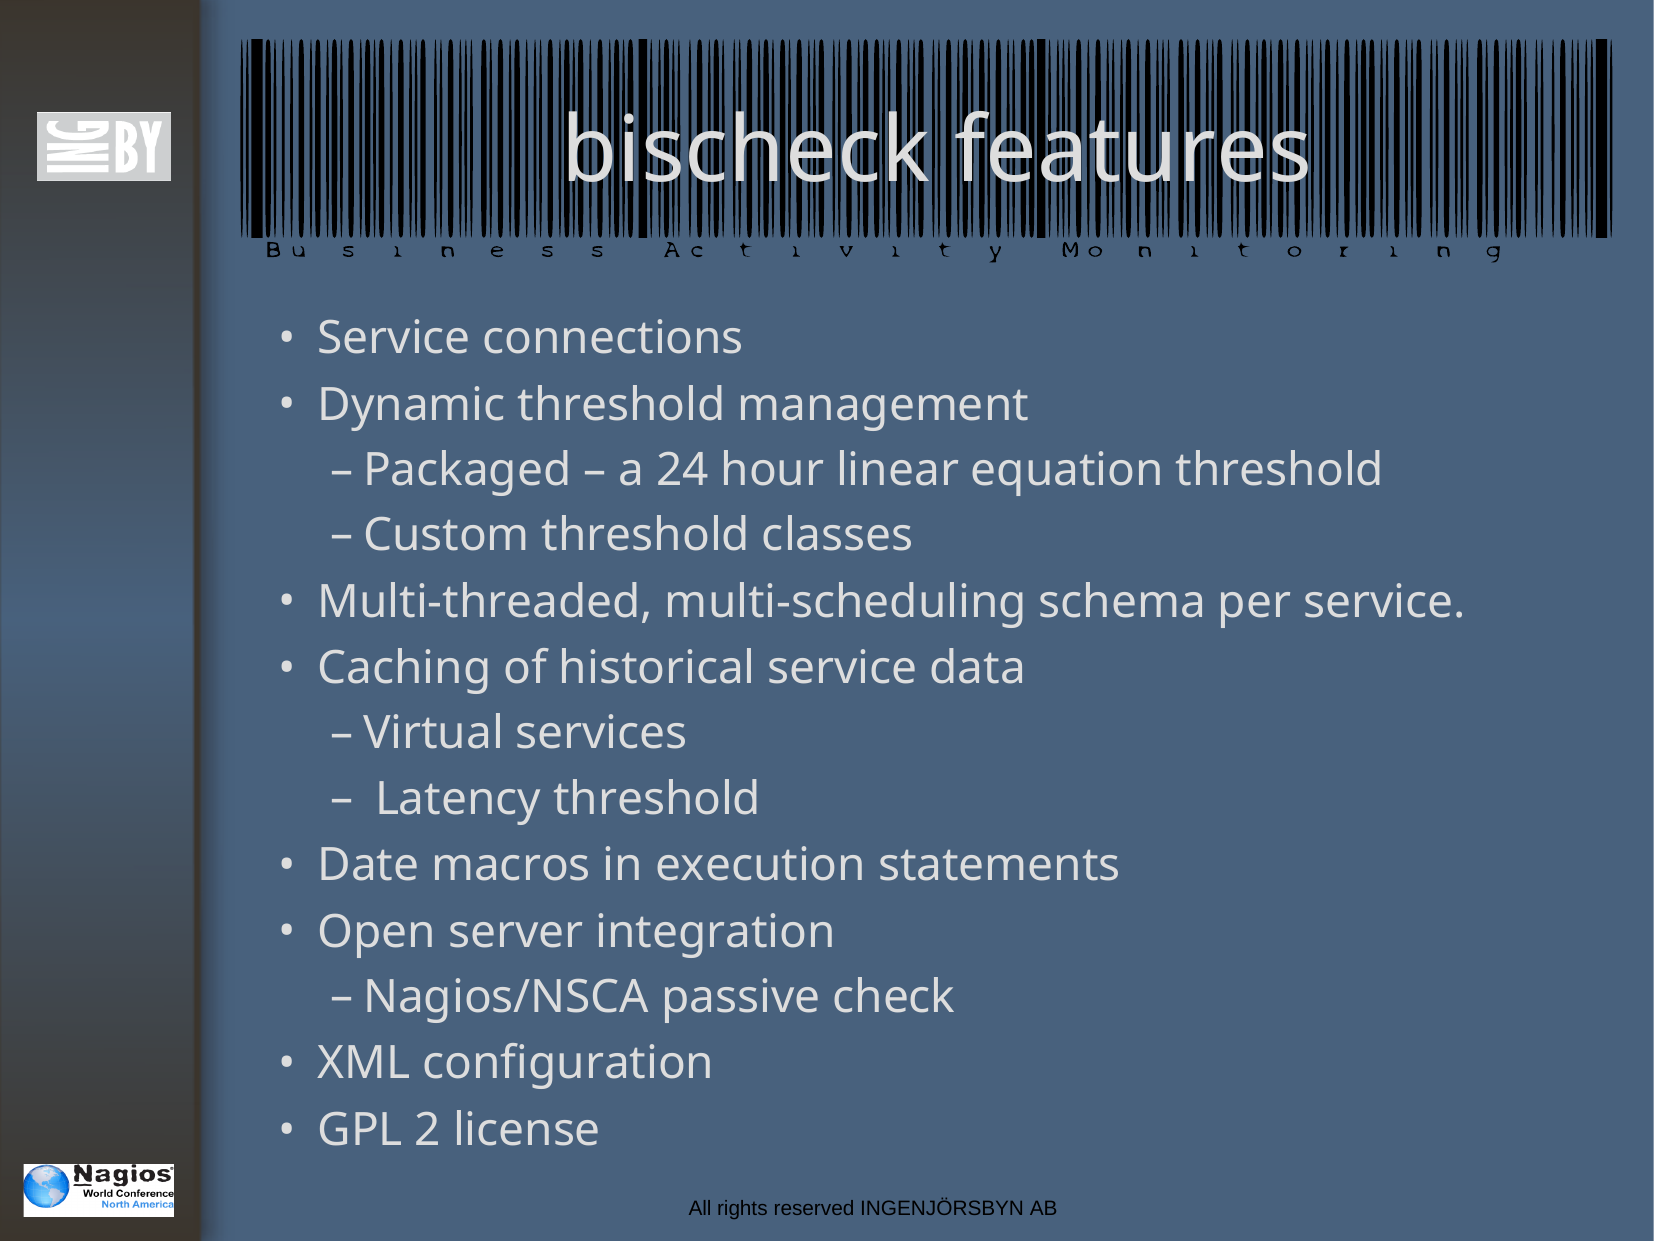

# bischeck features
Service connections
Dynamic threshold management
Packaged – a 24 hour linear equation threshold
Custom threshold classes
Multi-threaded, multi-scheduling schema per service.
Caching of historical service data
Virtual services
 Latency threshold
Date macros in execution statements
Open server integration
Nagios/NSCA passive check
XML configuration
GPL 2 license